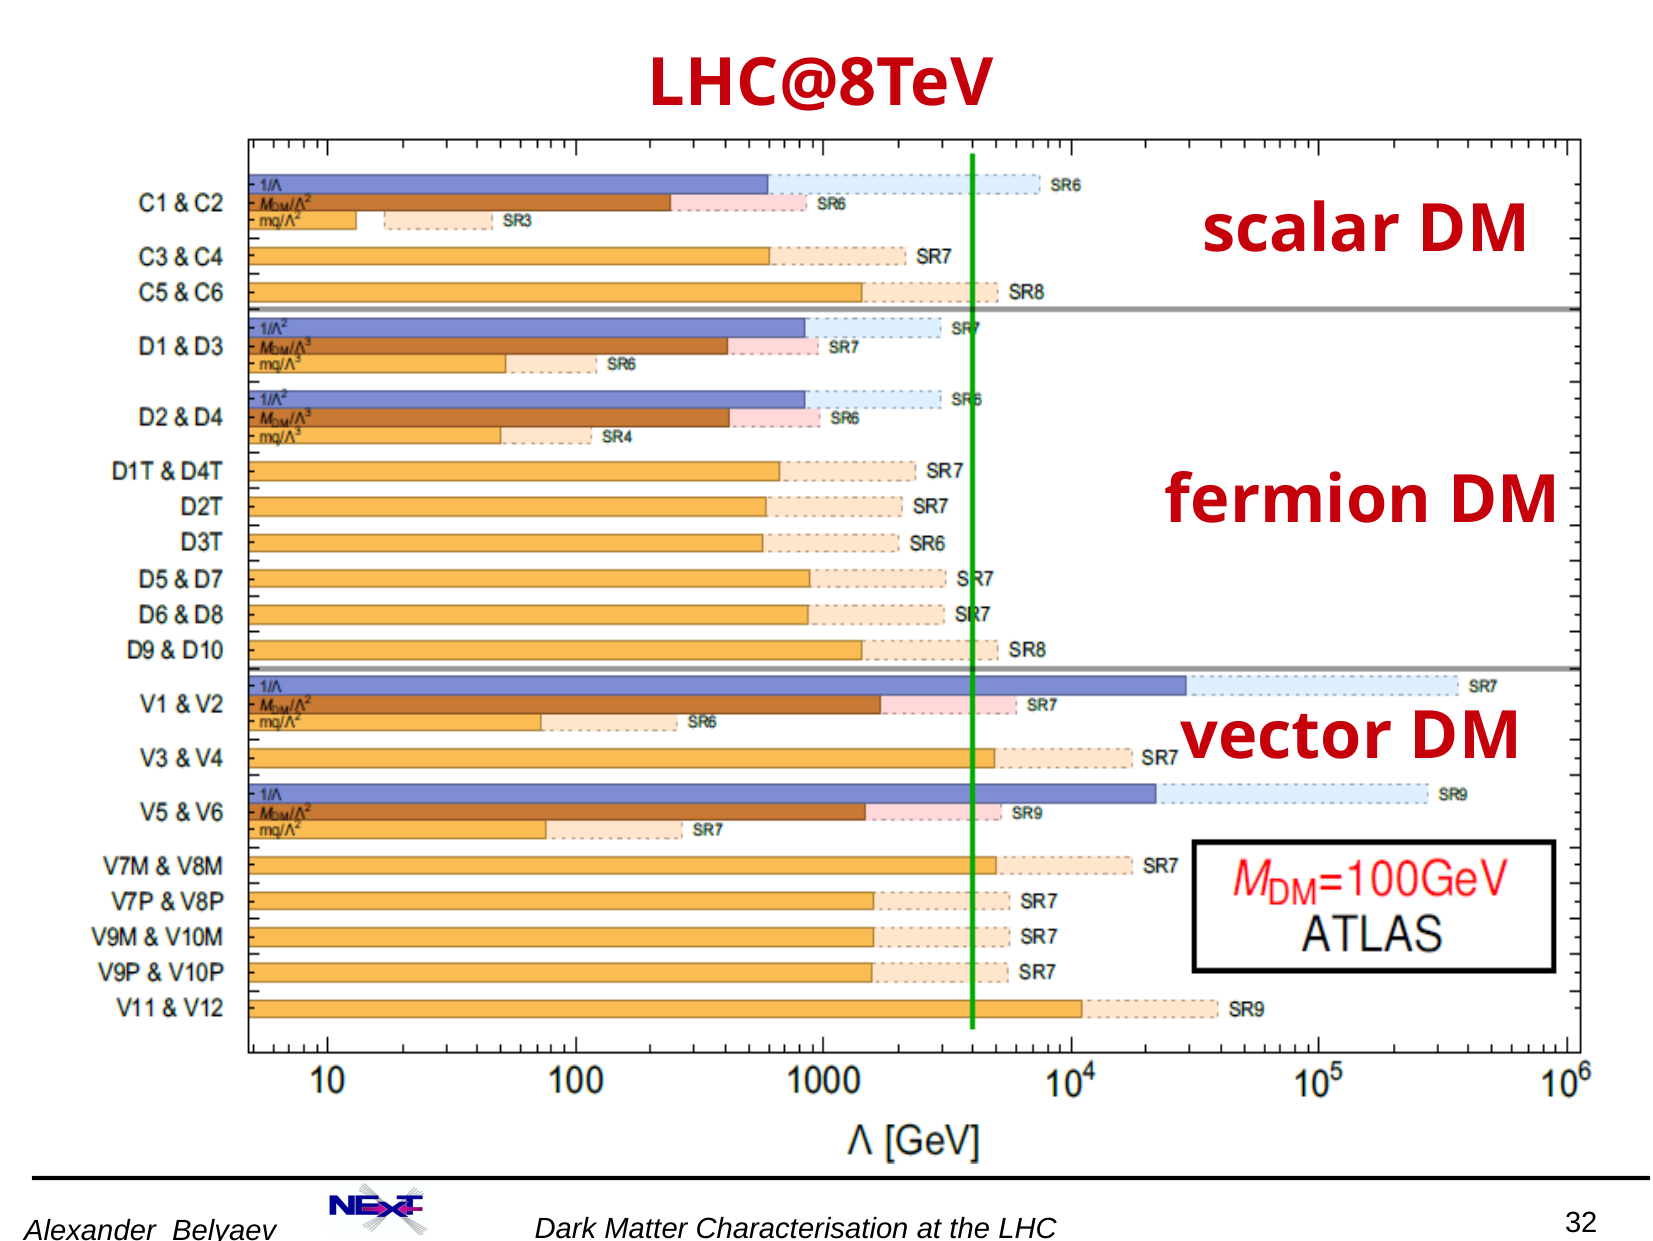

# LHC@8TeV
scalar DM
 fermion DM
 vector DM